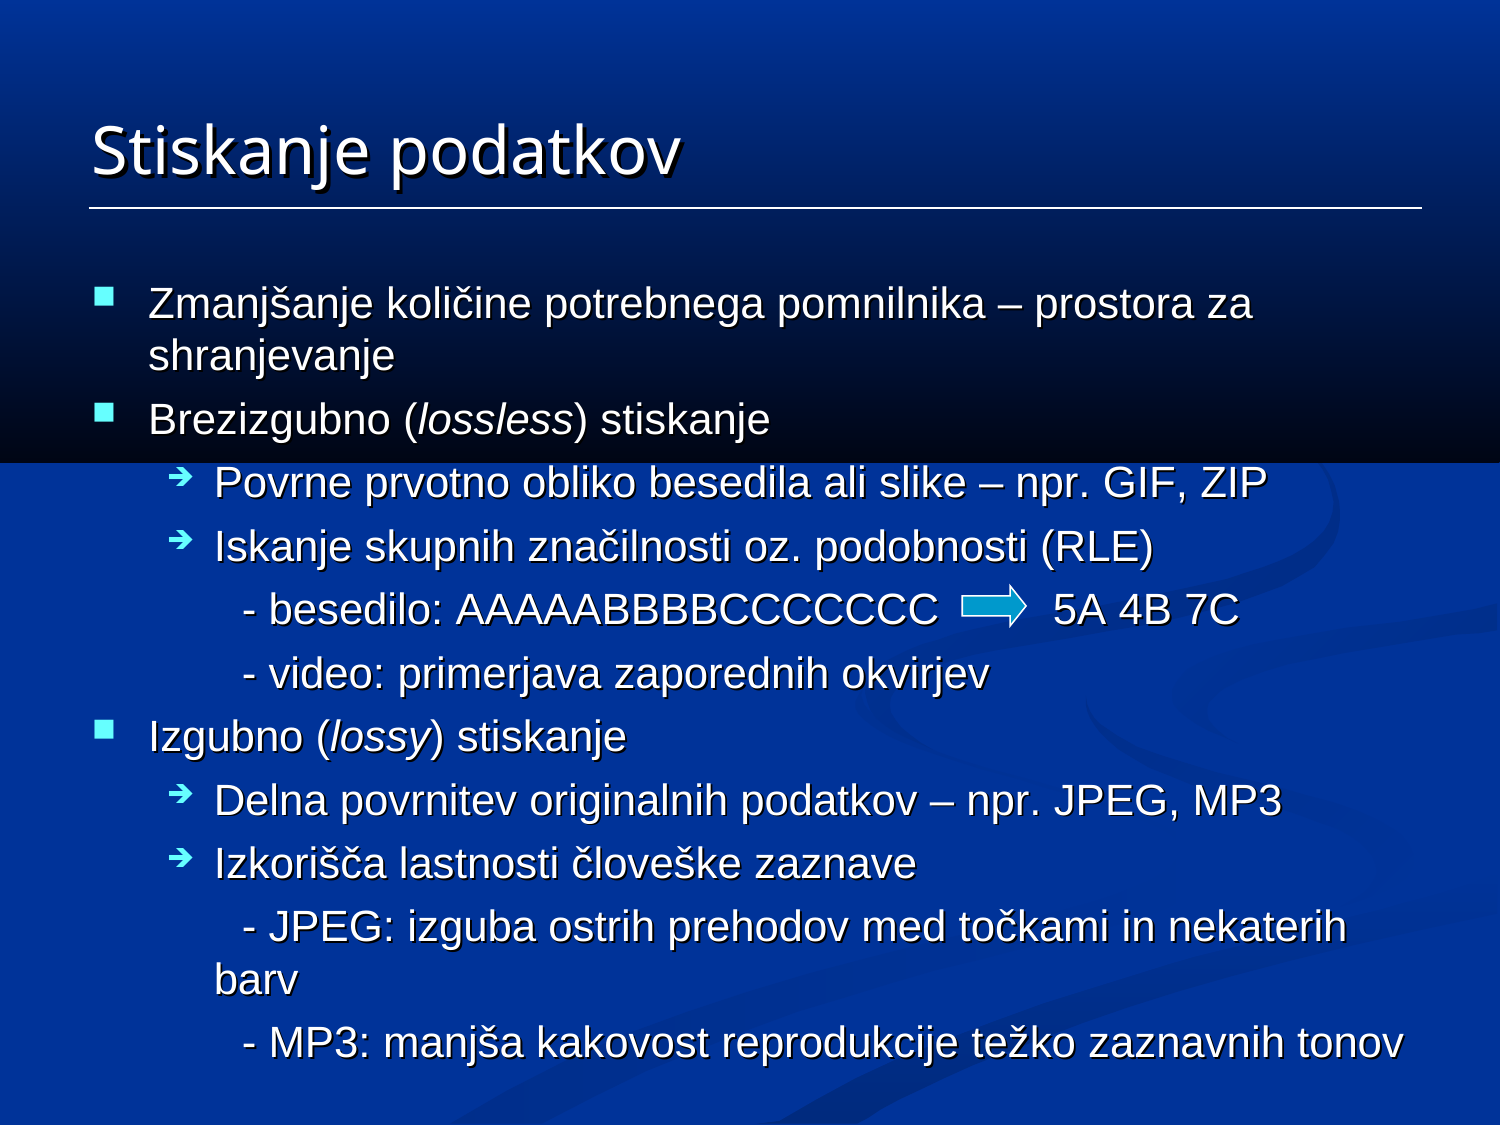

Stiskanje podatkov
# Zmanjšanje količine potrebnega pomnilnika – prostora za shranjevanje
Brezizgubno (lossless) stiskanje
Povrne prvotno obliko besedila ali slike – npr. GIF, ZIP
Iskanje skupnih značilnosti oz. podobnosti (RLE)
		- besedilo: AAAAABBBBCCCCCCC	 5A 4B 7C
		- video: primerjava zaporednih okvirjev
Izgubno (lossy) stiskanje
Delna povrnitev originalnih podatkov – npr. JPEG, MP3
Izkorišča lastnosti človeške zaznave
		- JPEG: izguba ostrih prehodov med točkami in nekaterih barv
		- MP3: manjša kakovost reprodukcije težko zaznavnih tonov